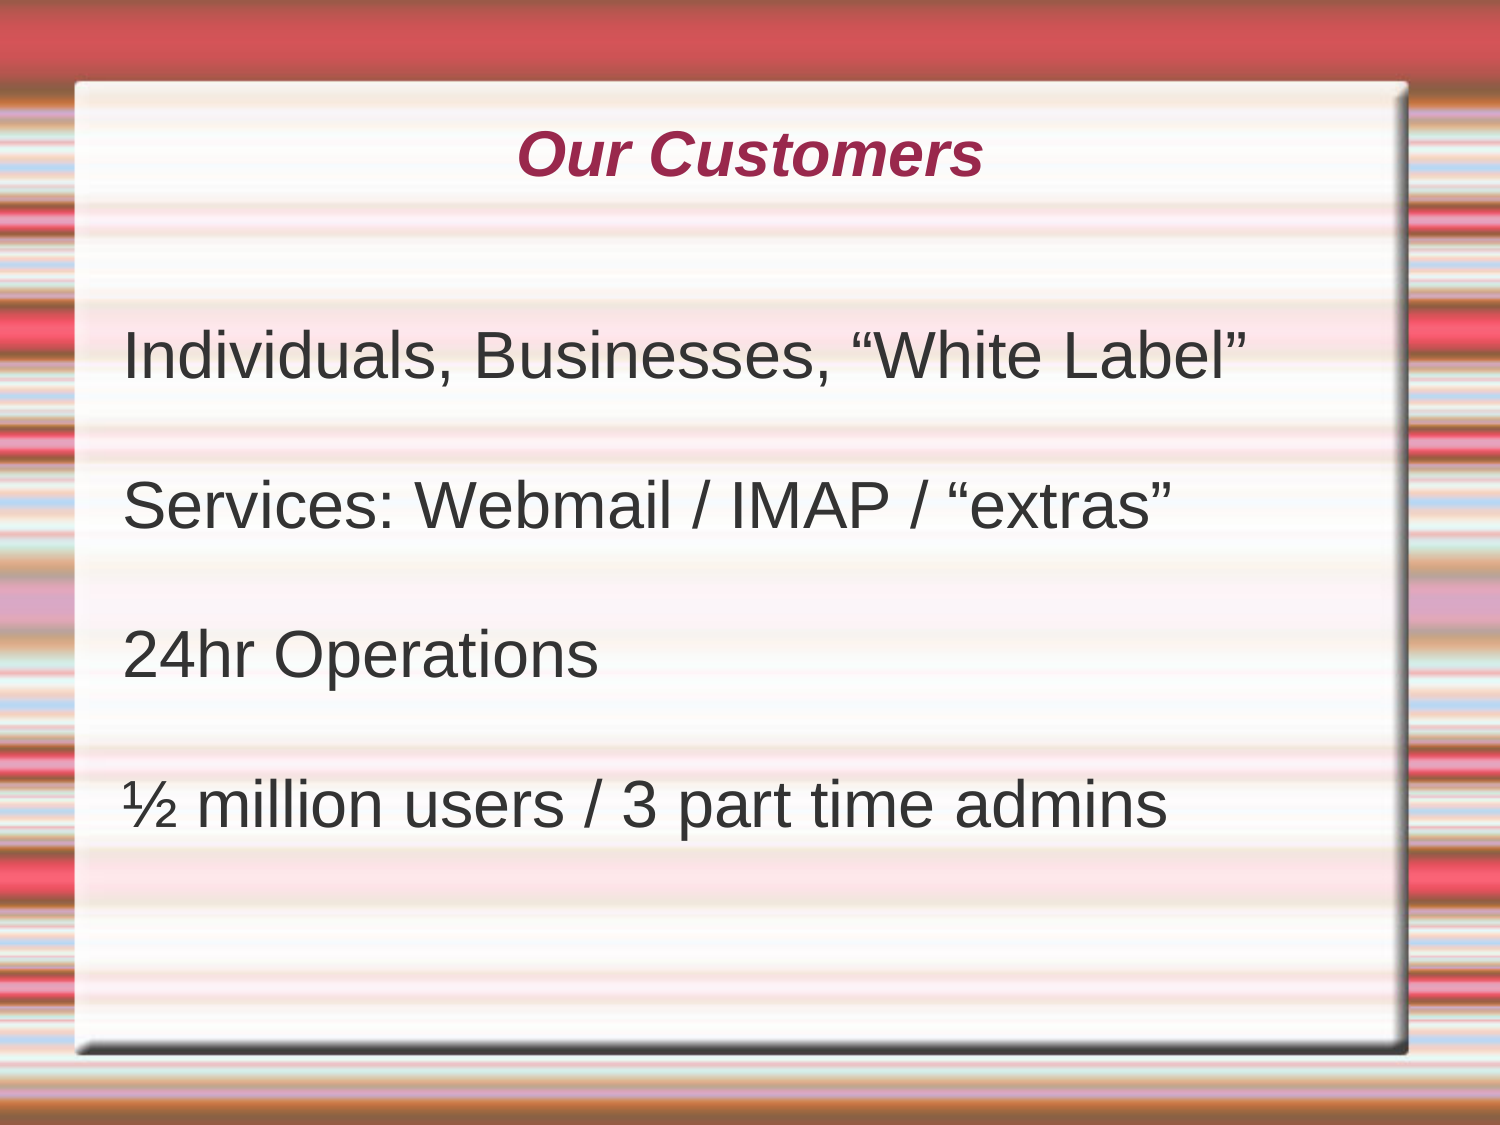

# Our Customers
Individuals, Businesses, “White Label”
Services: Webmail / IMAP / “extras”
24hr Operations
½ million users / 3 part time admins